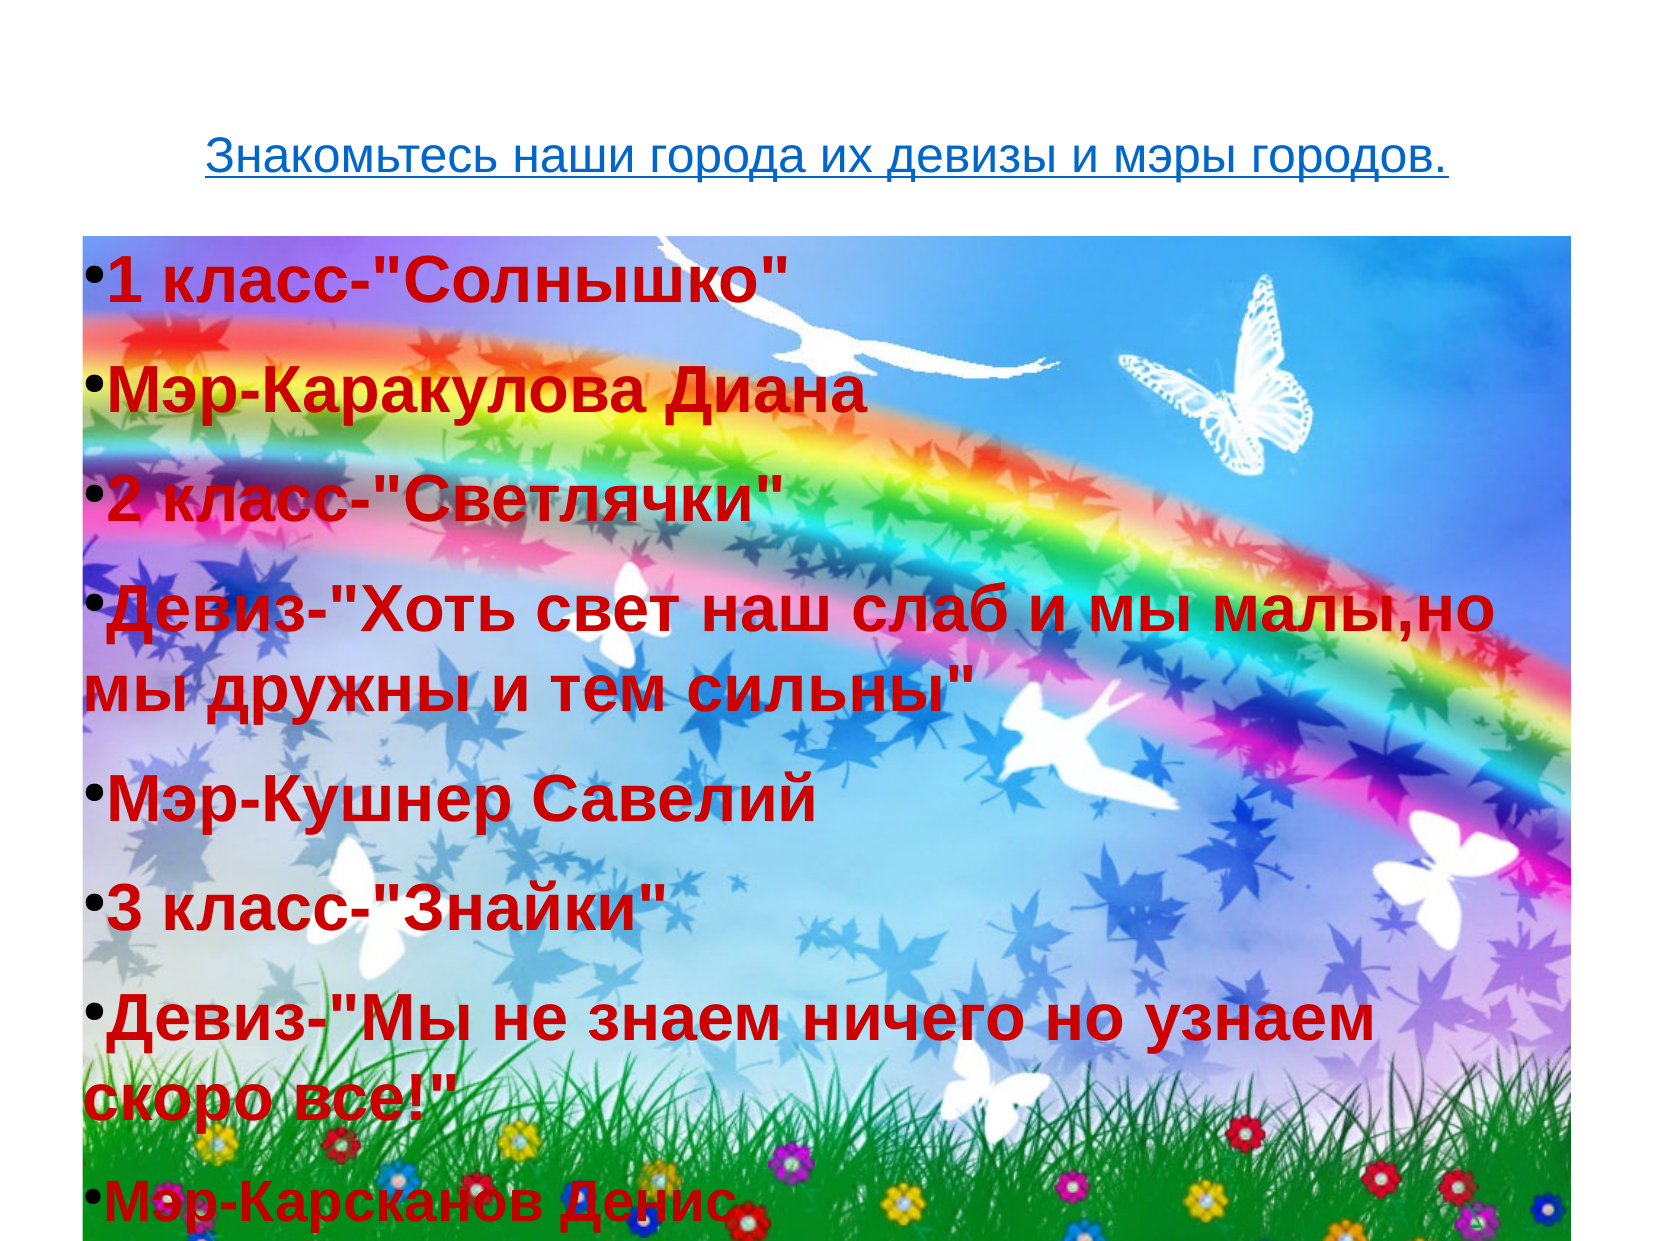

# Знакомьтесь наши города их девизы и мэры городов.
1 класс-"Солнышко"
Мэр-Каракулова Диана
2 класс-"Светлячки"
Девиз-"Хоть свет наш слаб и мы малы,но мы дружны и тем сильны"
Мэр-Кушнер Савелий
3 класс-"Знайки"
Девиз-"Мы не знаем ничего но узнаем скоро все!"
Мэр-Карсканов Денис